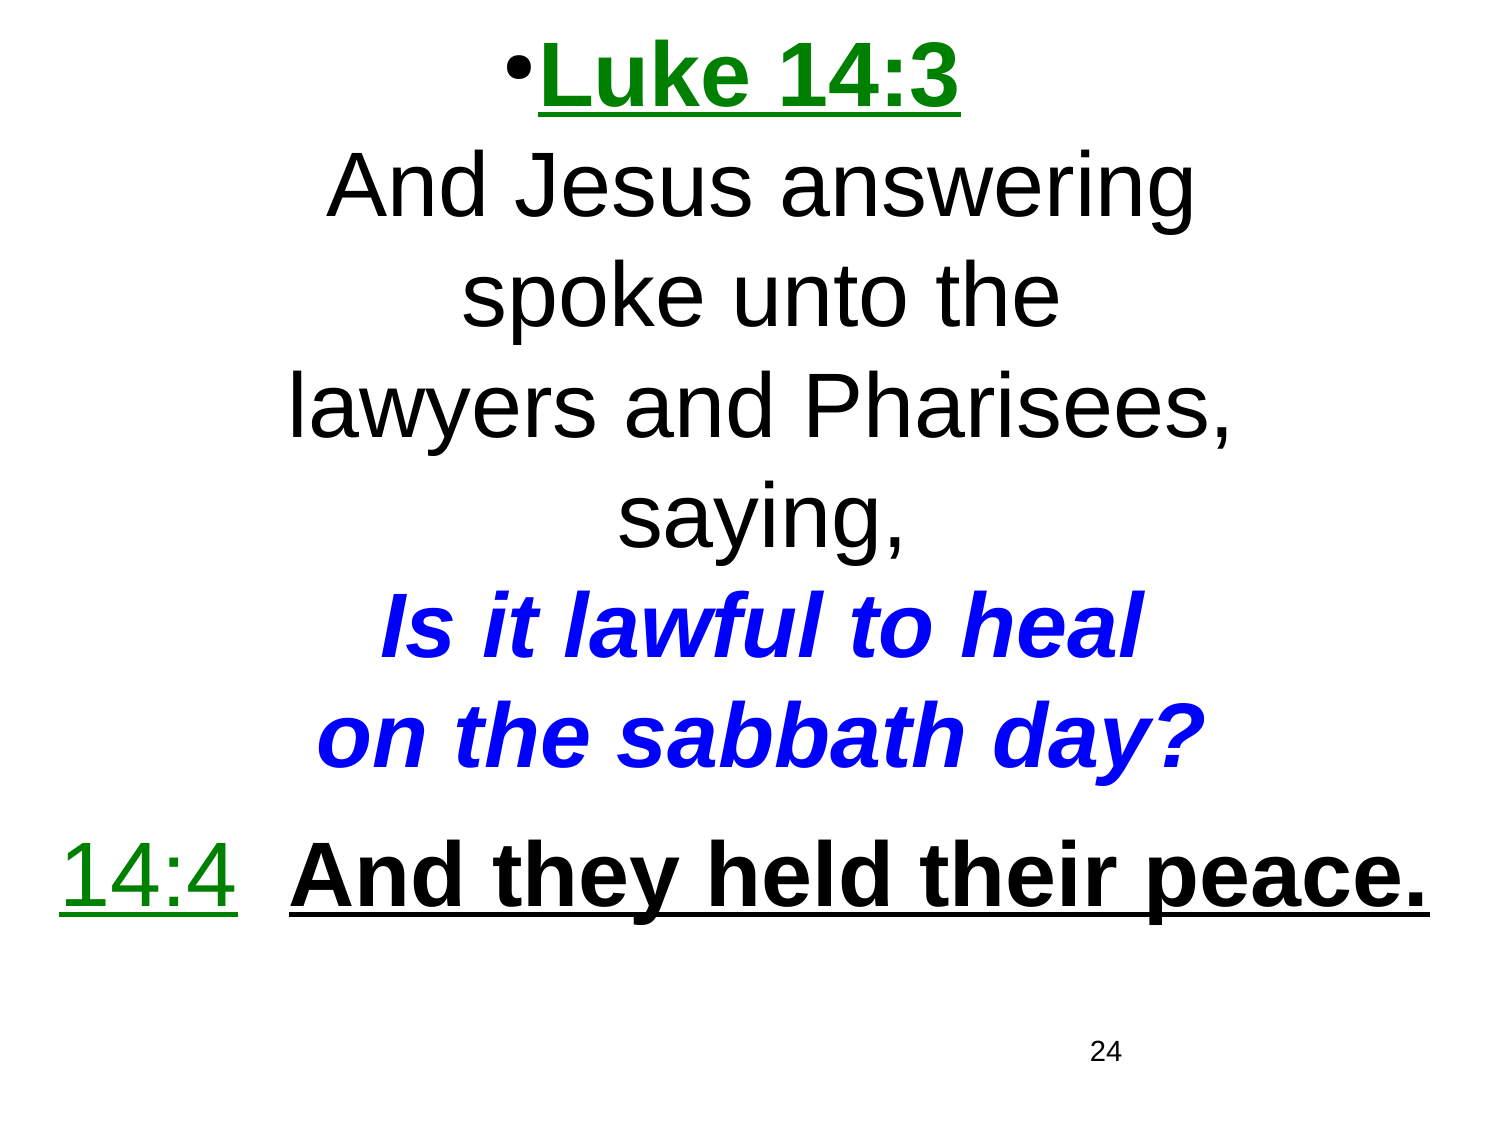

# Luke 14:3  And Jesus answering spoke unto the lawyers and Pharisees, saying, Is it lawful to heal on the sabbath day?
14:4  And they held their peace.
24